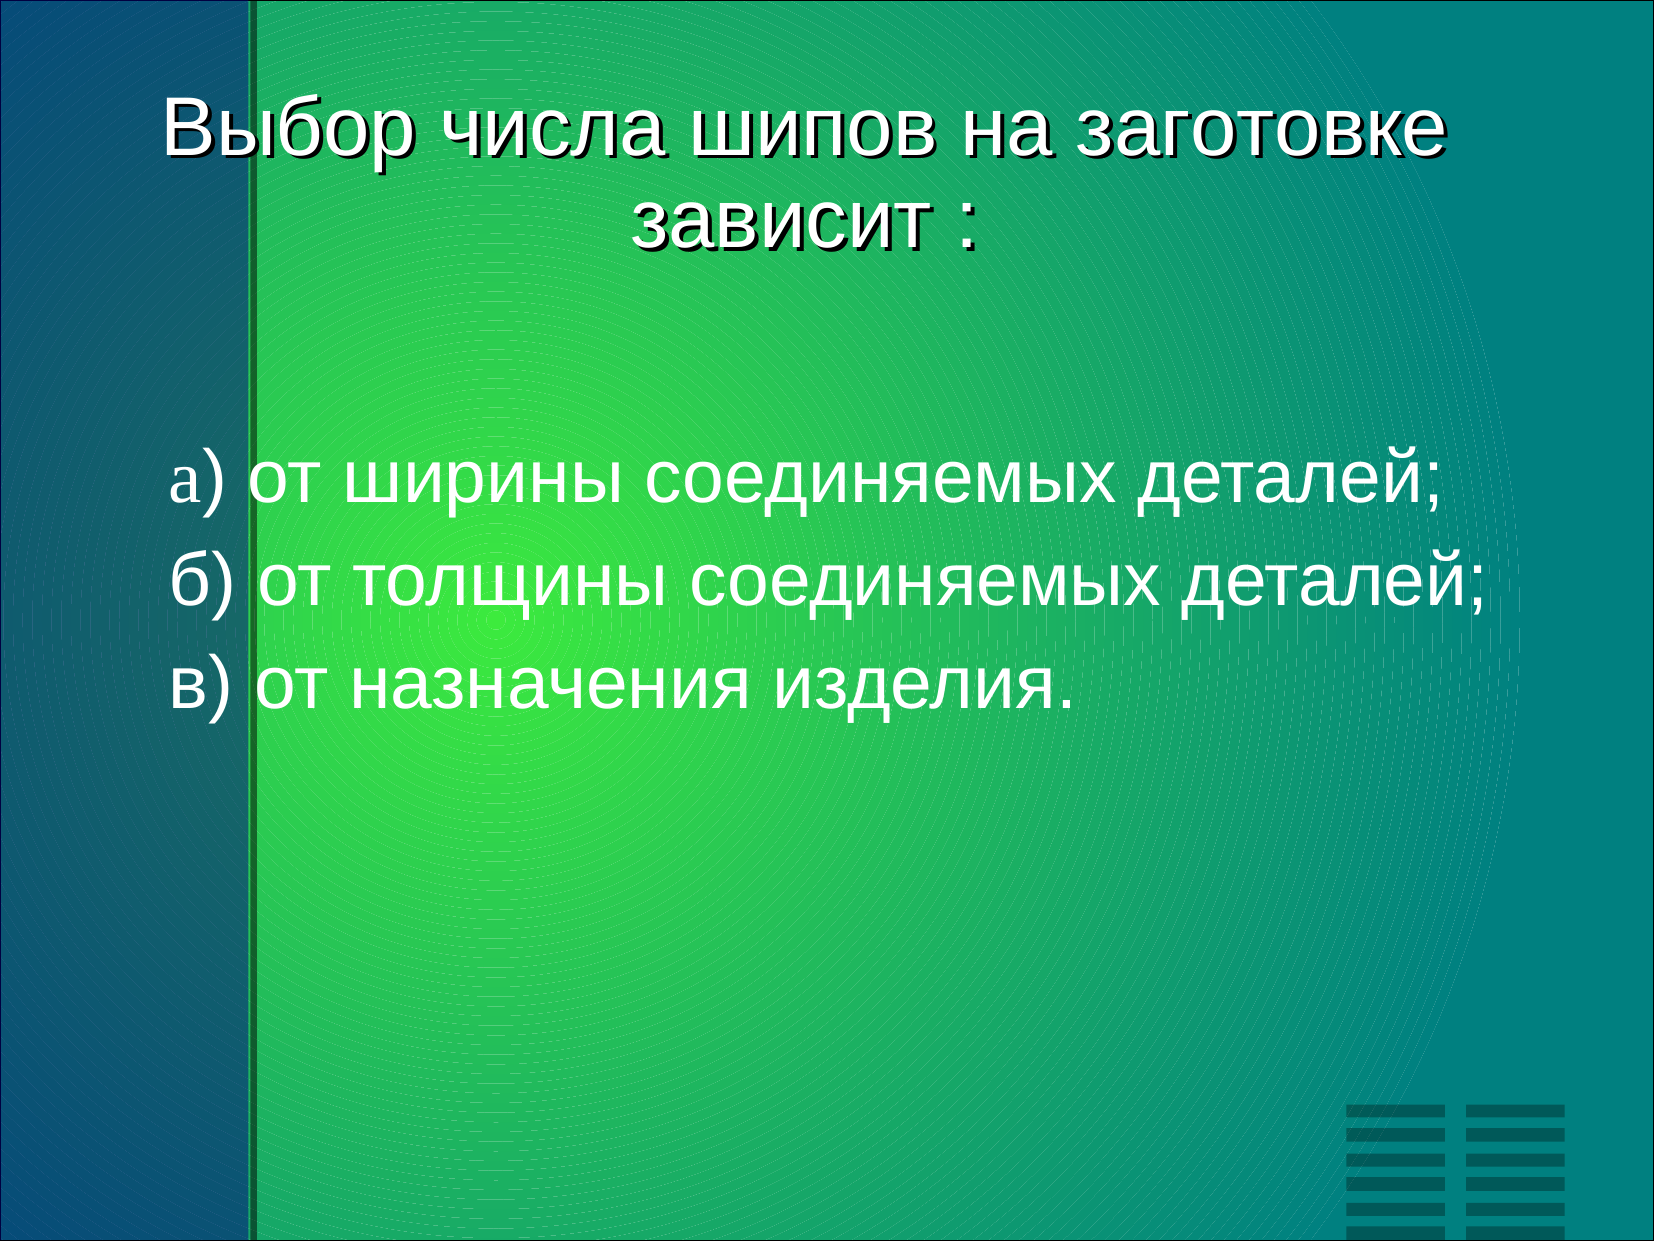

Выбор числа шипов на заготовке зависит :
а) от ширины соединяемых деталей;
б) от толщины соединяемых деталей;
в) от назначения изделия.